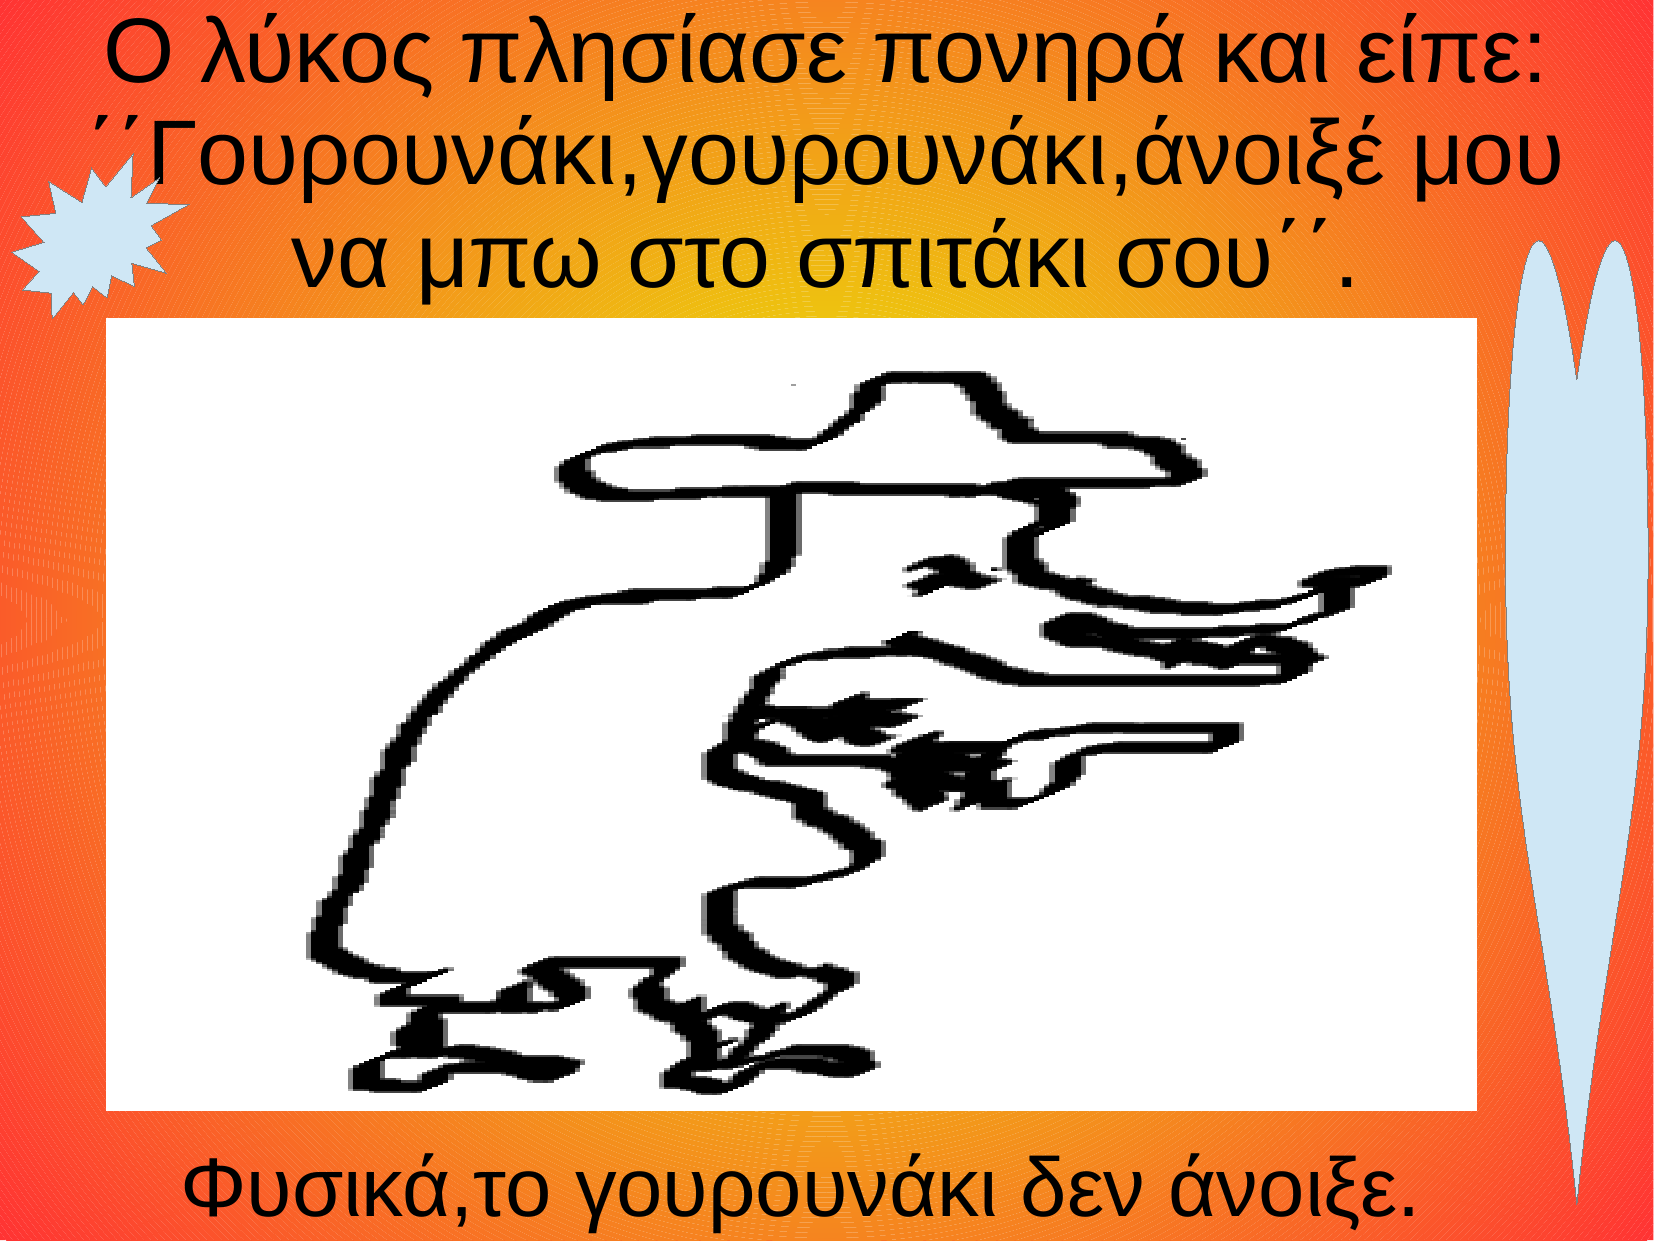

# Ο λύκος πλησίασε πονηρά και είπε: ΄΄Γουρουνάκι,γουρουνάκι,άνοιξέ μου να μπω στο σπιτάκι σου΄΄.
Φυσικά,το γουρουνάκι δεν άνοιξε.